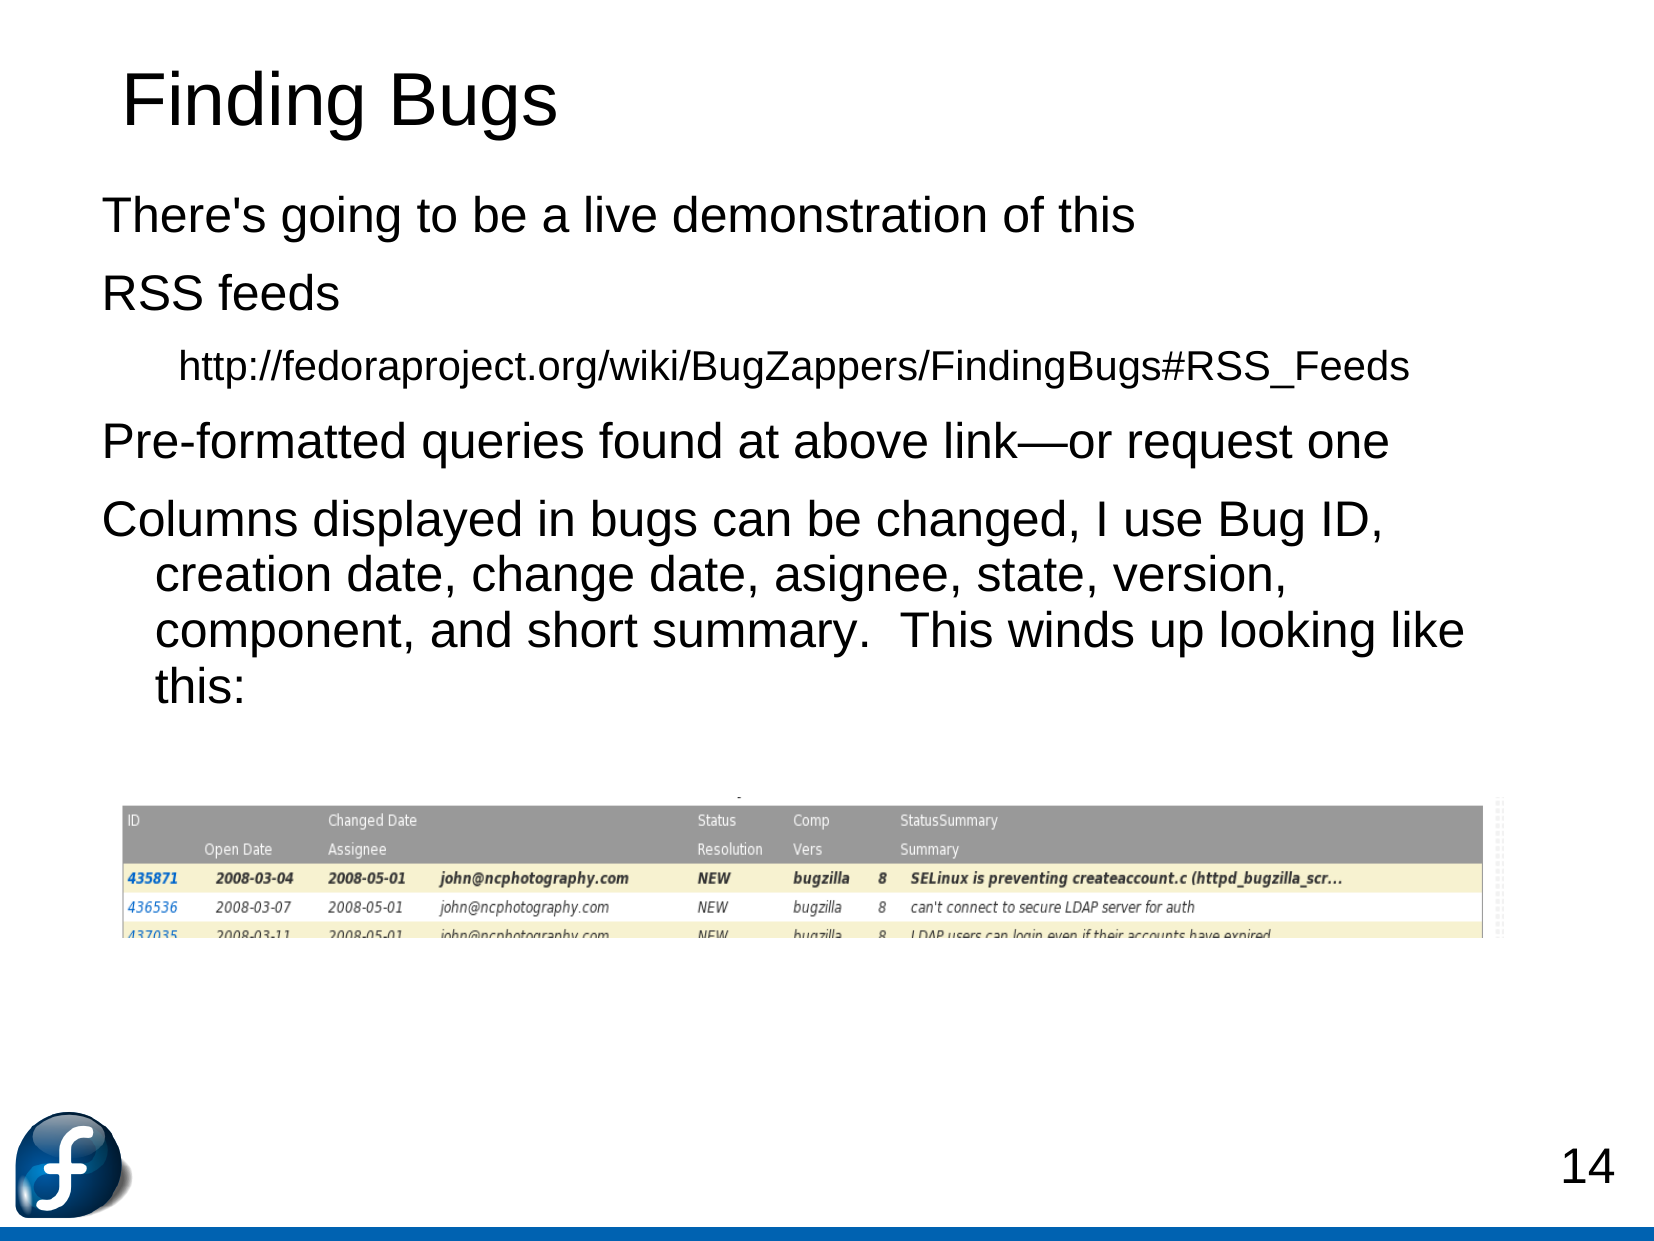

# Finding Bugs
There's going to be a live demonstration of this
RSS feeds
http://fedoraproject.org/wiki/BugZappers/FindingBugs#RSS_Feeds
Pre-formatted queries found at above link—or request one
Columns displayed in bugs can be changed, I use Bug ID, creation date, change date, asignee, state, version, component, and short summary. This winds up looking like this: